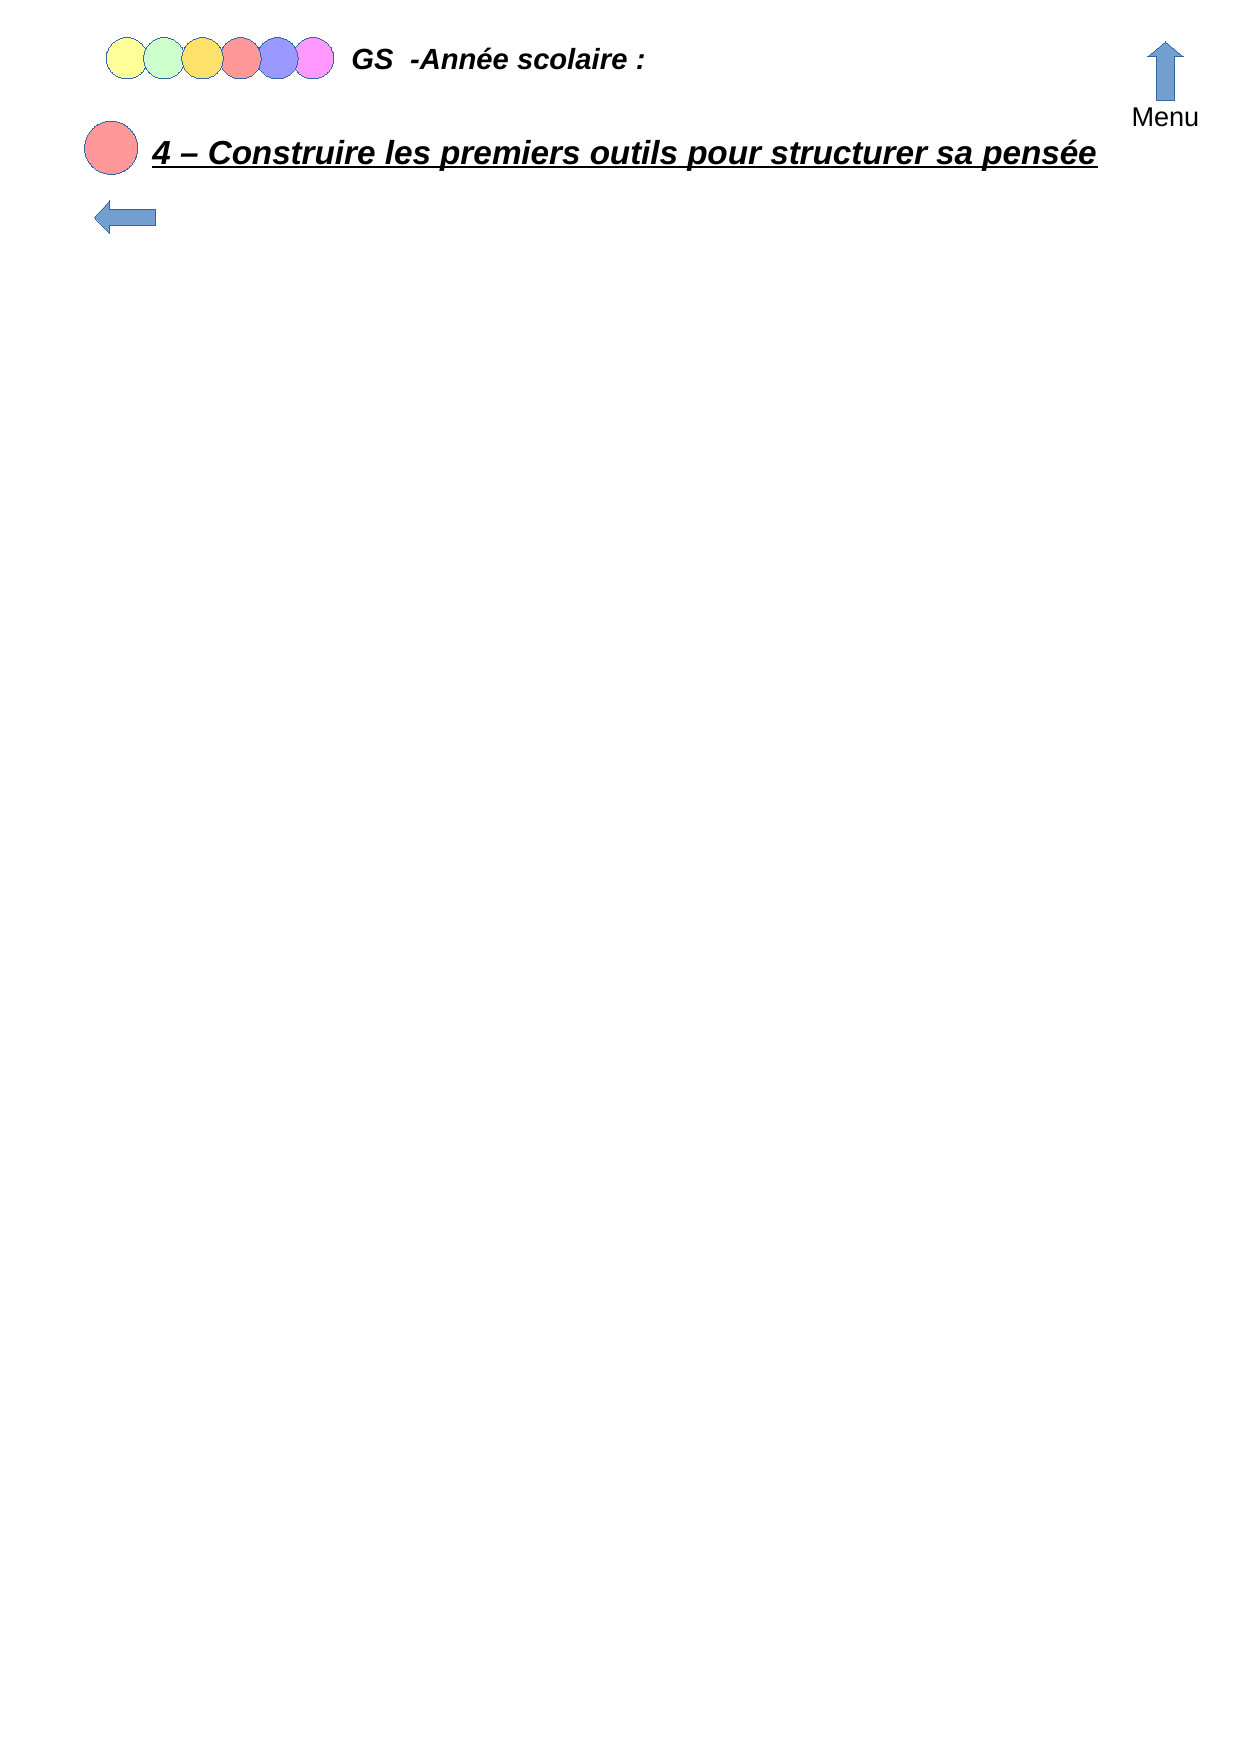

GS -Année scolaire :
Menu
4 – Construire les premiers outils pour structurer sa pensée